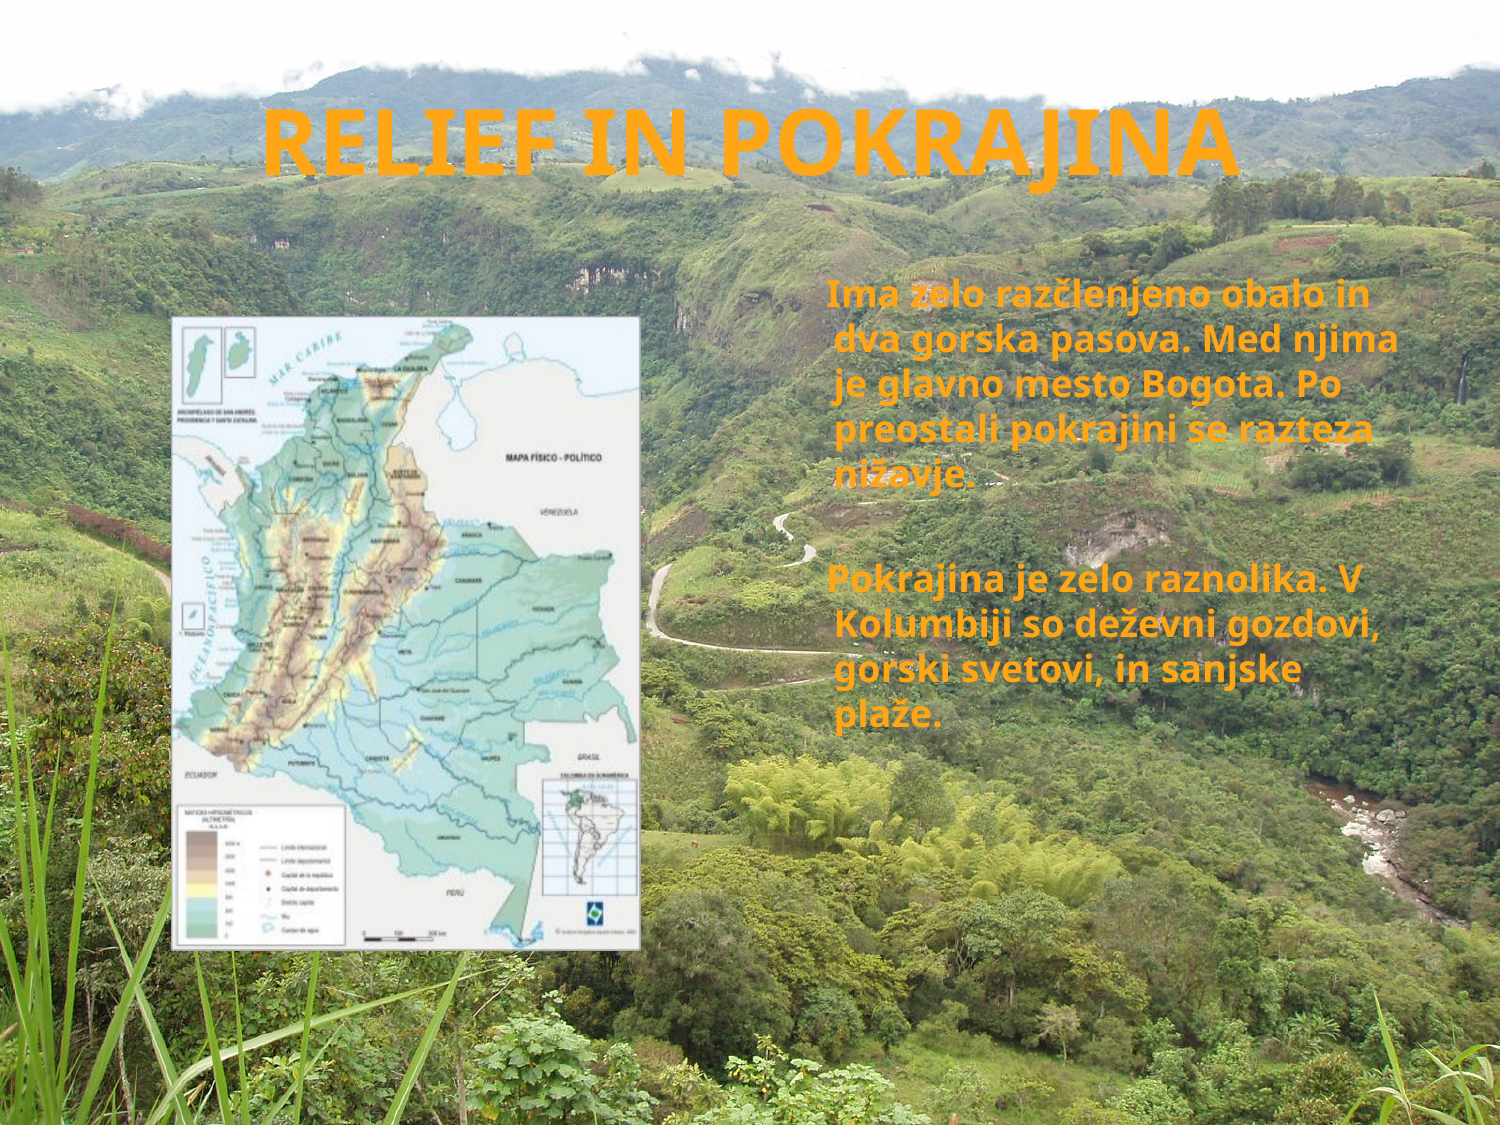

# RELIEF IN POKRAJINA
 Ima zelo razčlenjeno obalo in dva gorska pasova. Med njima je glavno mesto Bogota. Po preostali pokrajini se razteza nižavje.
 Pokrajina je zelo raznolika. V Kolumbiji so deževni gozdovi, gorski svetovi, in sanjske plaže.